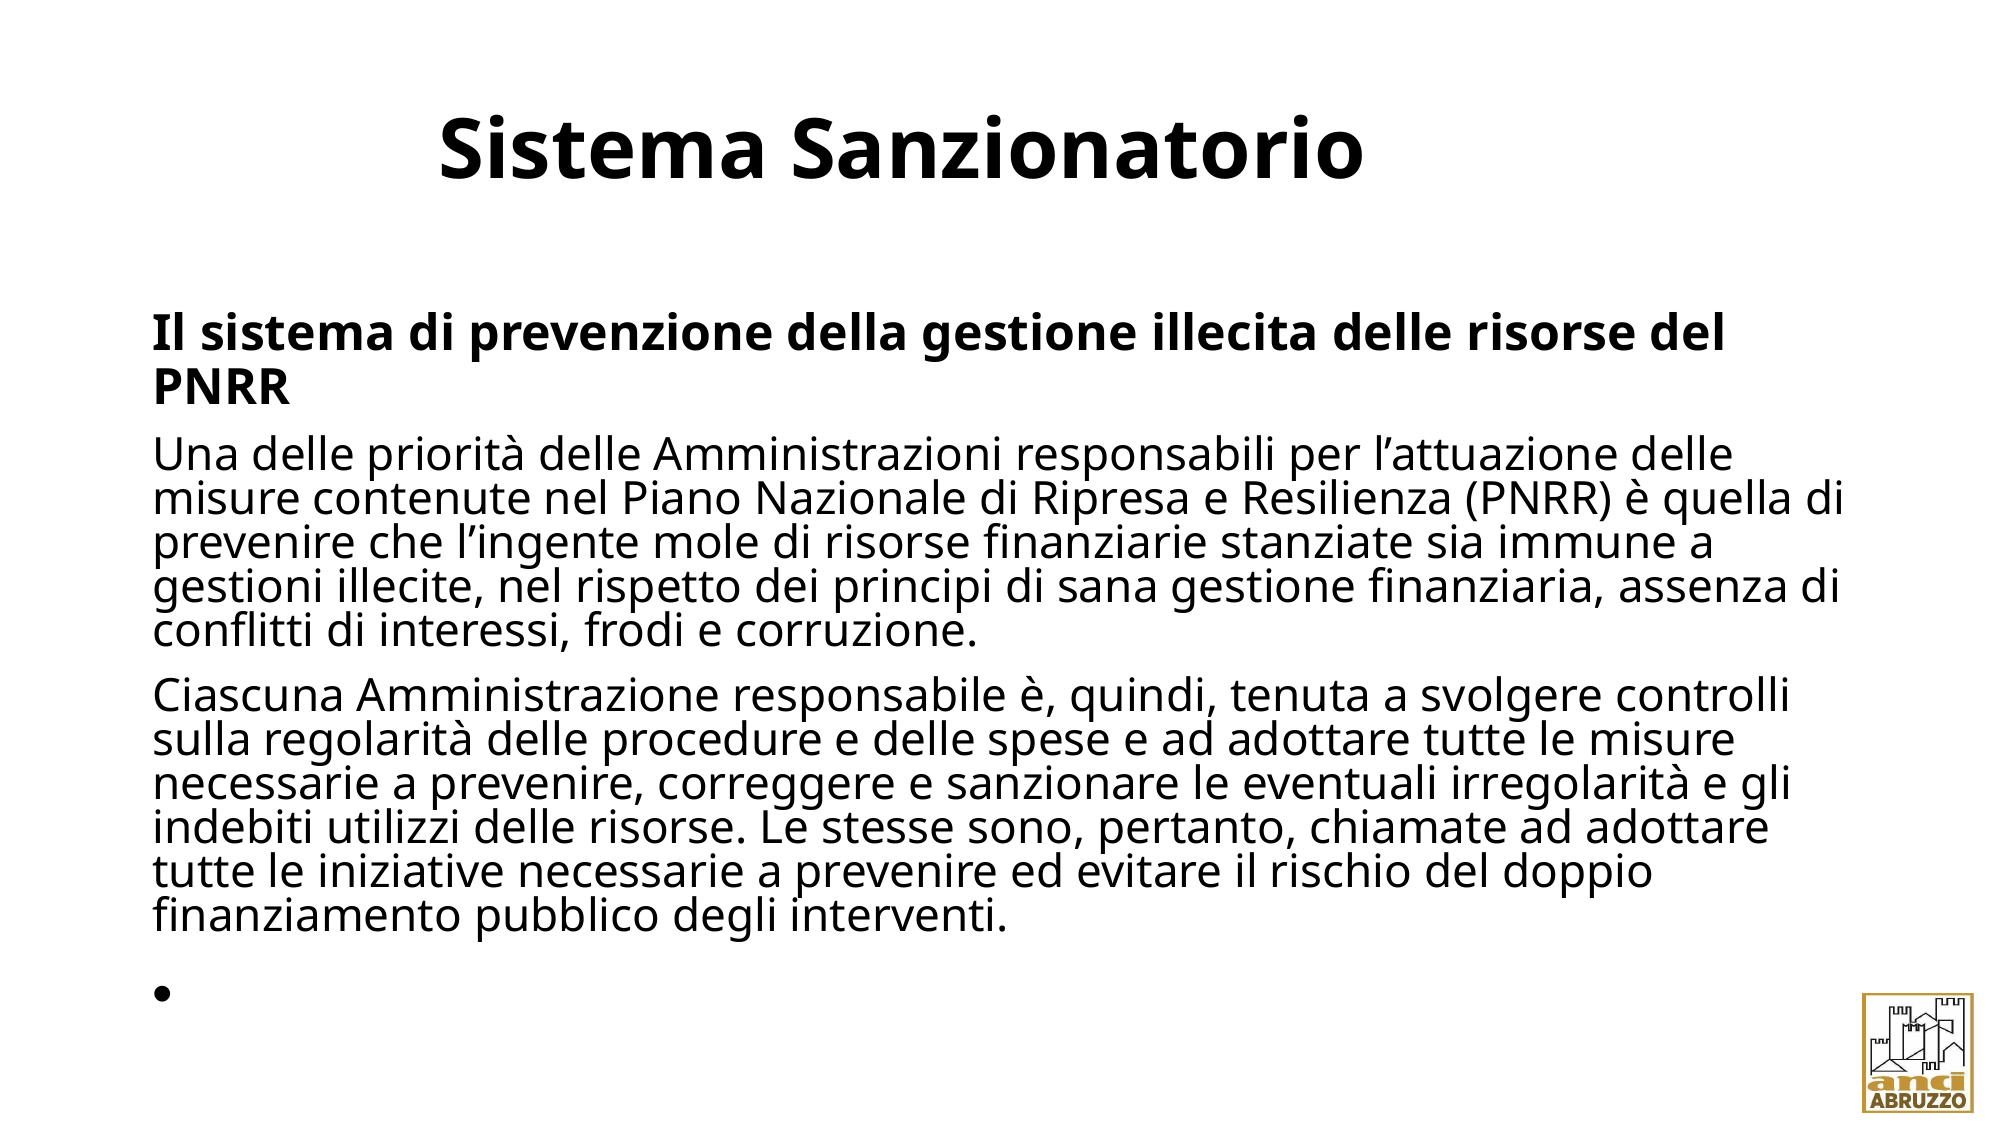

# Sistema Sanzionatorio
Il sistema di prevenzione della gestione illecita delle risorse del PNRR
Una delle priorità delle Amministrazioni responsabili per l’attuazione delle misure contenute nel Piano Nazionale di Ripresa e Resilienza (PNRR) è quella di prevenire che l’ingente mole di risorse finanziarie stanziate sia immune a gestioni illecite, nel rispetto dei principi di sana gestione finanziaria, assenza di conflitti di interessi, frodi e corruzione.
Ciascuna Amministrazione responsabile è, quindi, tenuta a svolgere controlli sulla regolarità delle procedure e delle spese e ad adottare tutte le misure necessarie a prevenire, correggere e sanzionare le eventuali irregolarità e gli indebiti utilizzi delle risorse. Le stesse sono, pertanto, chiamate ad adottare tutte le iniziative necessarie a prevenire ed evitare il rischio del doppio finanziamento pubblico degli interventi.